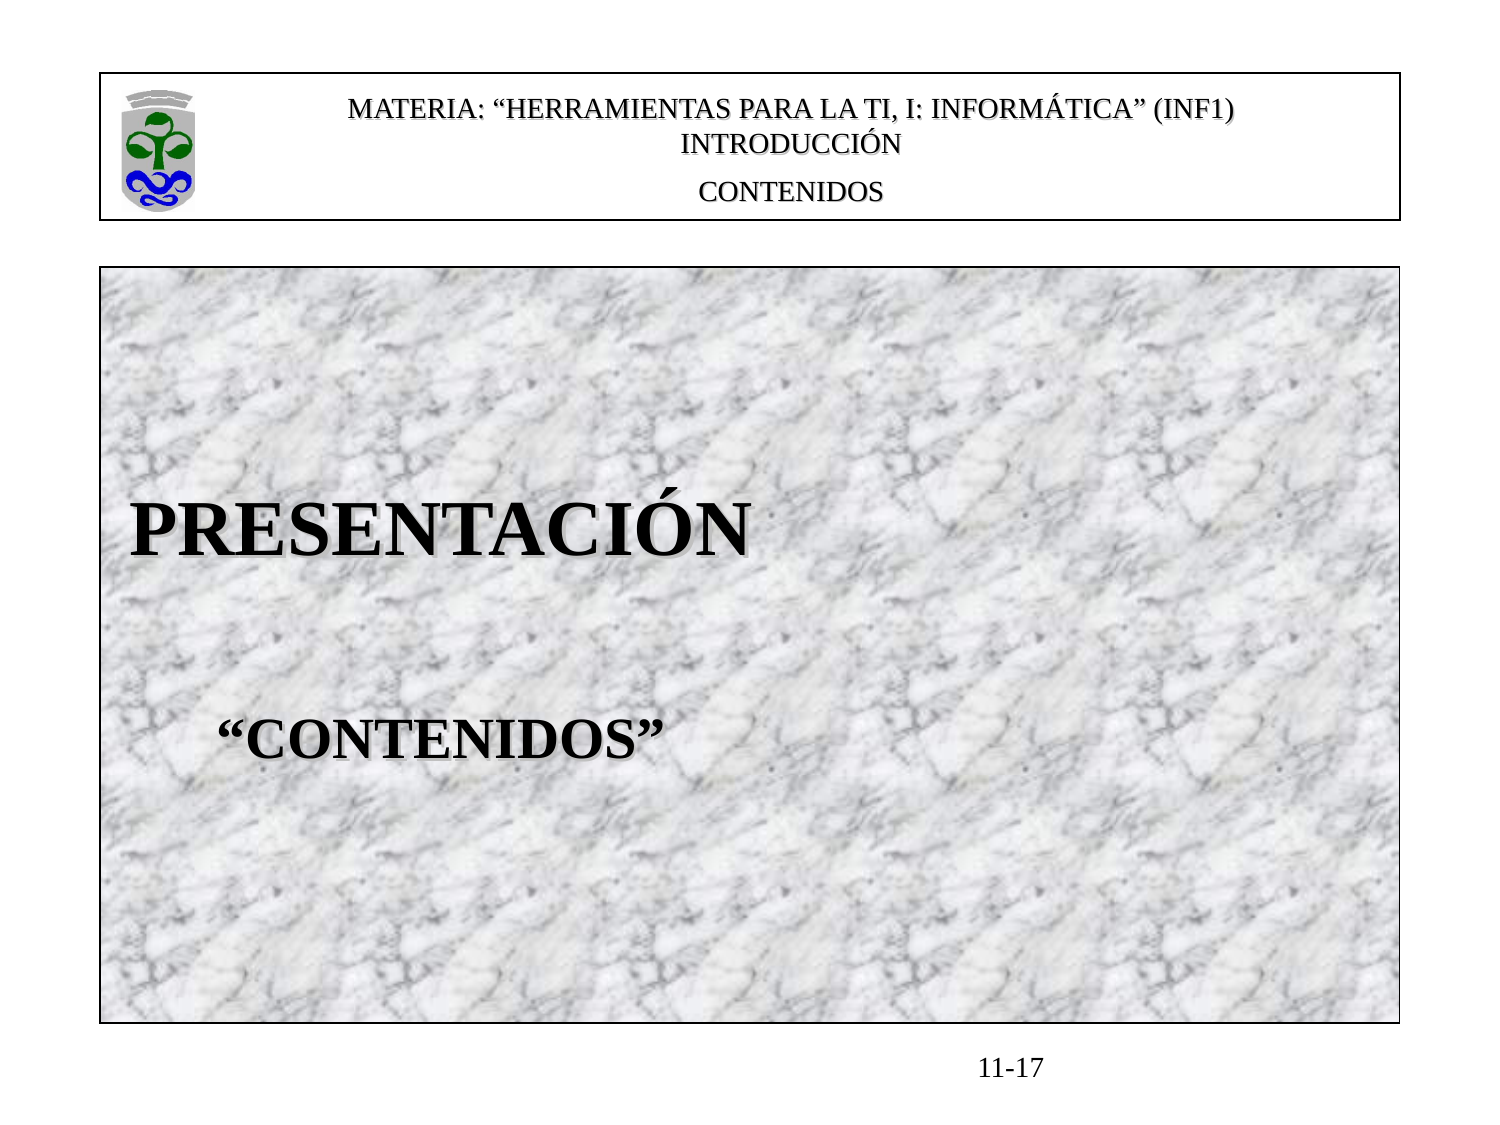

MATERIA: “HERRAMIENTAS PARA LA TI, I: INFORMÁTICA” (INF1)
INTRODUCCIÓN
CONTENIDOS
CONTENIDOS
PRESENTACIÓN
“CONTENIDOS”